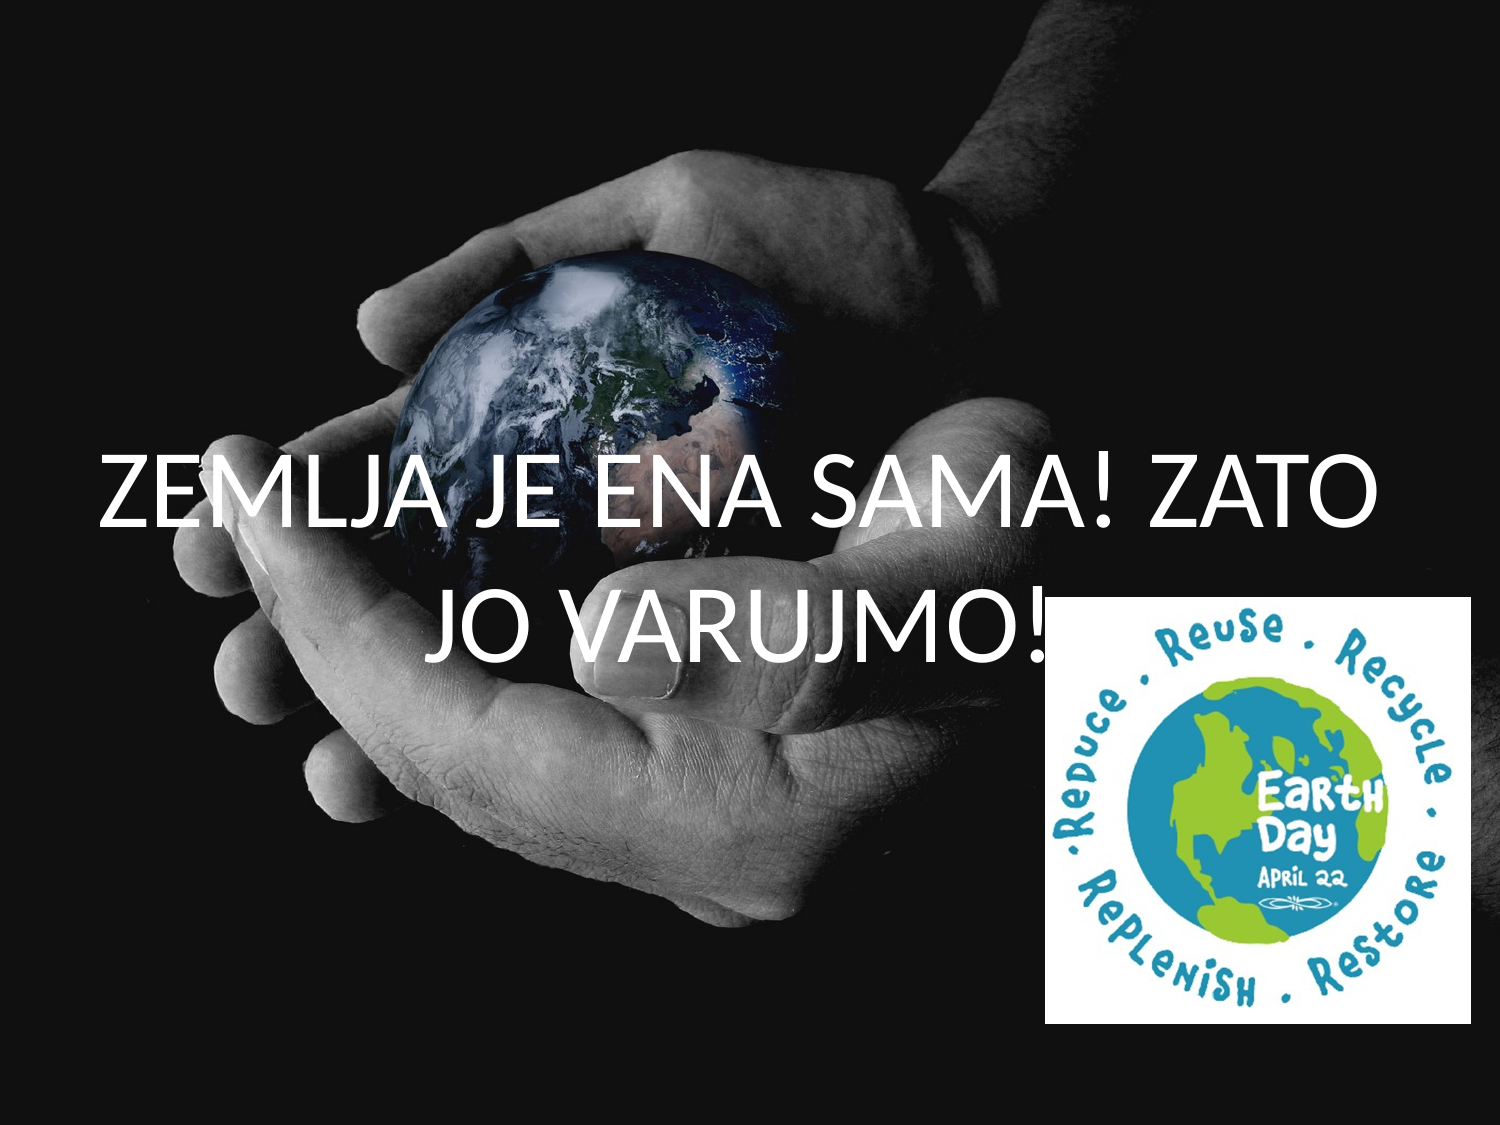

# ZEMLJA JE ENA SAMA! ZATO JO VARUJMO!